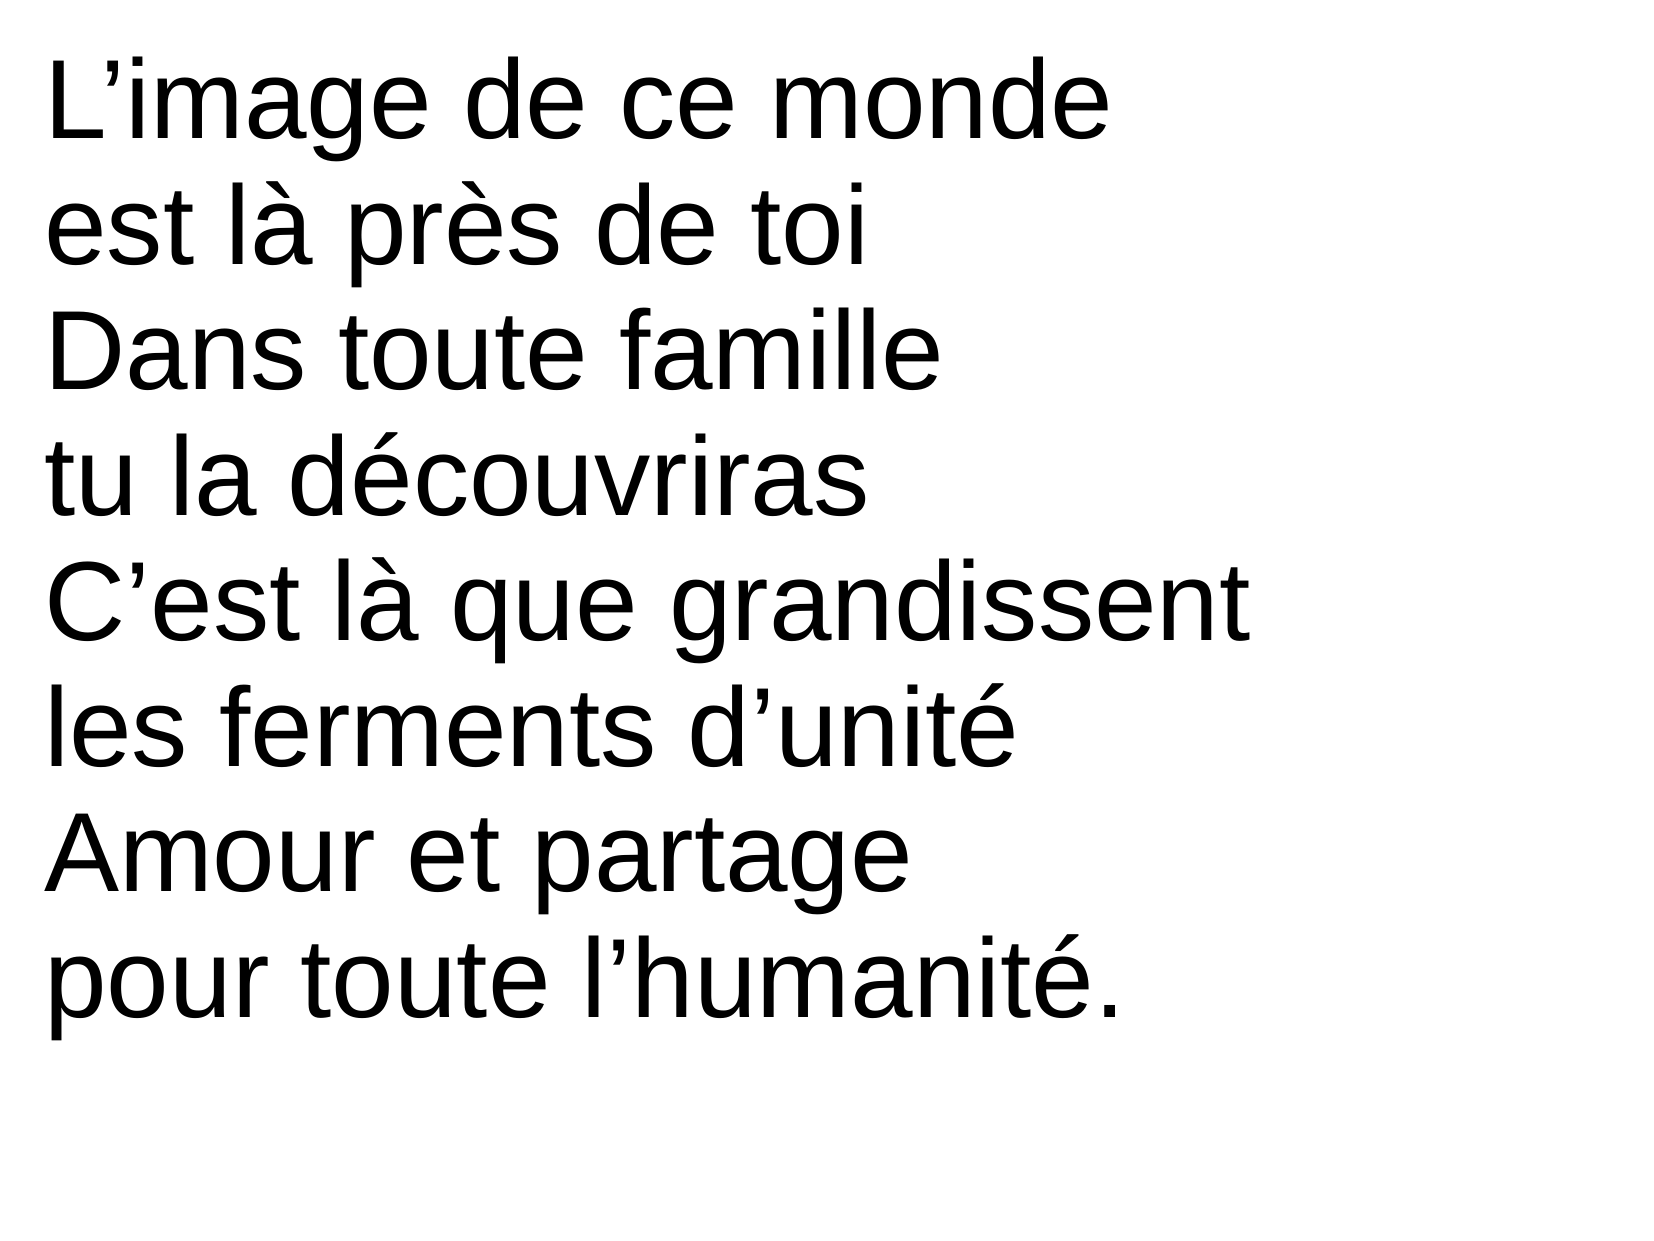

L’image de ce monde
est là près de toi
Dans toute famille
tu la découvriras
C’est là que grandissent
les ferments d’unité
Amour et partage
pour toute l’humanité.